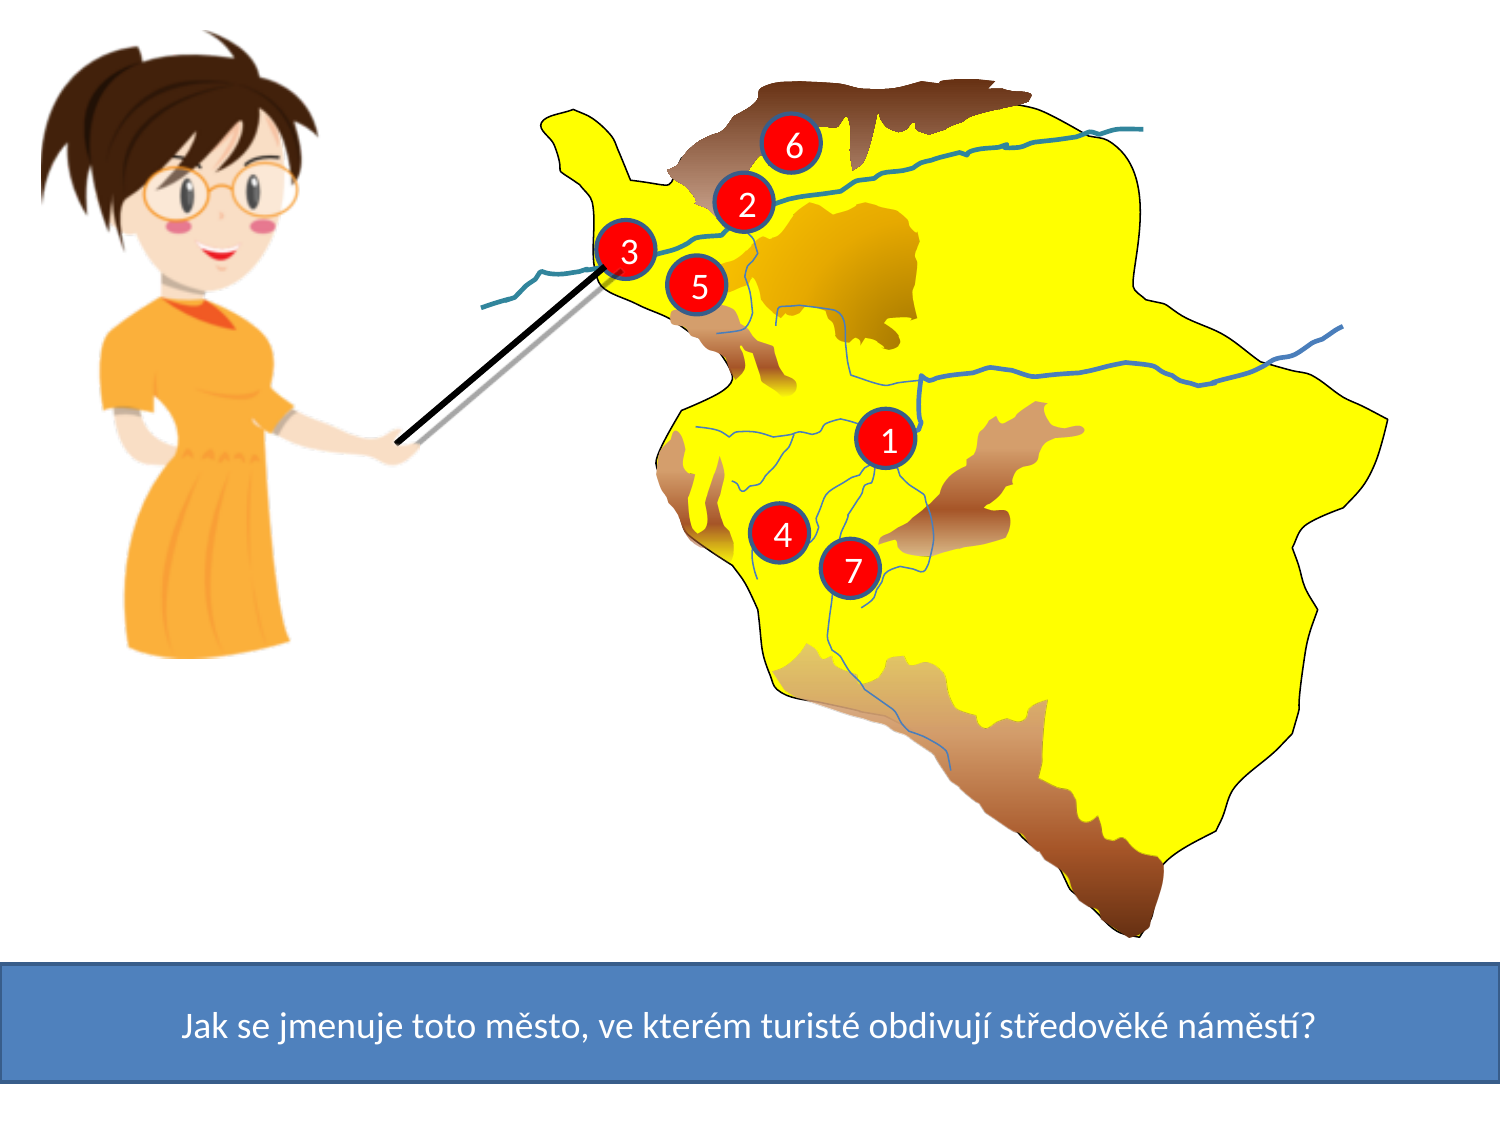

6
2
3
5
1
4
7
Jak se jmenuje toto město, ve kterém turisté obdivují středověké náměstí?